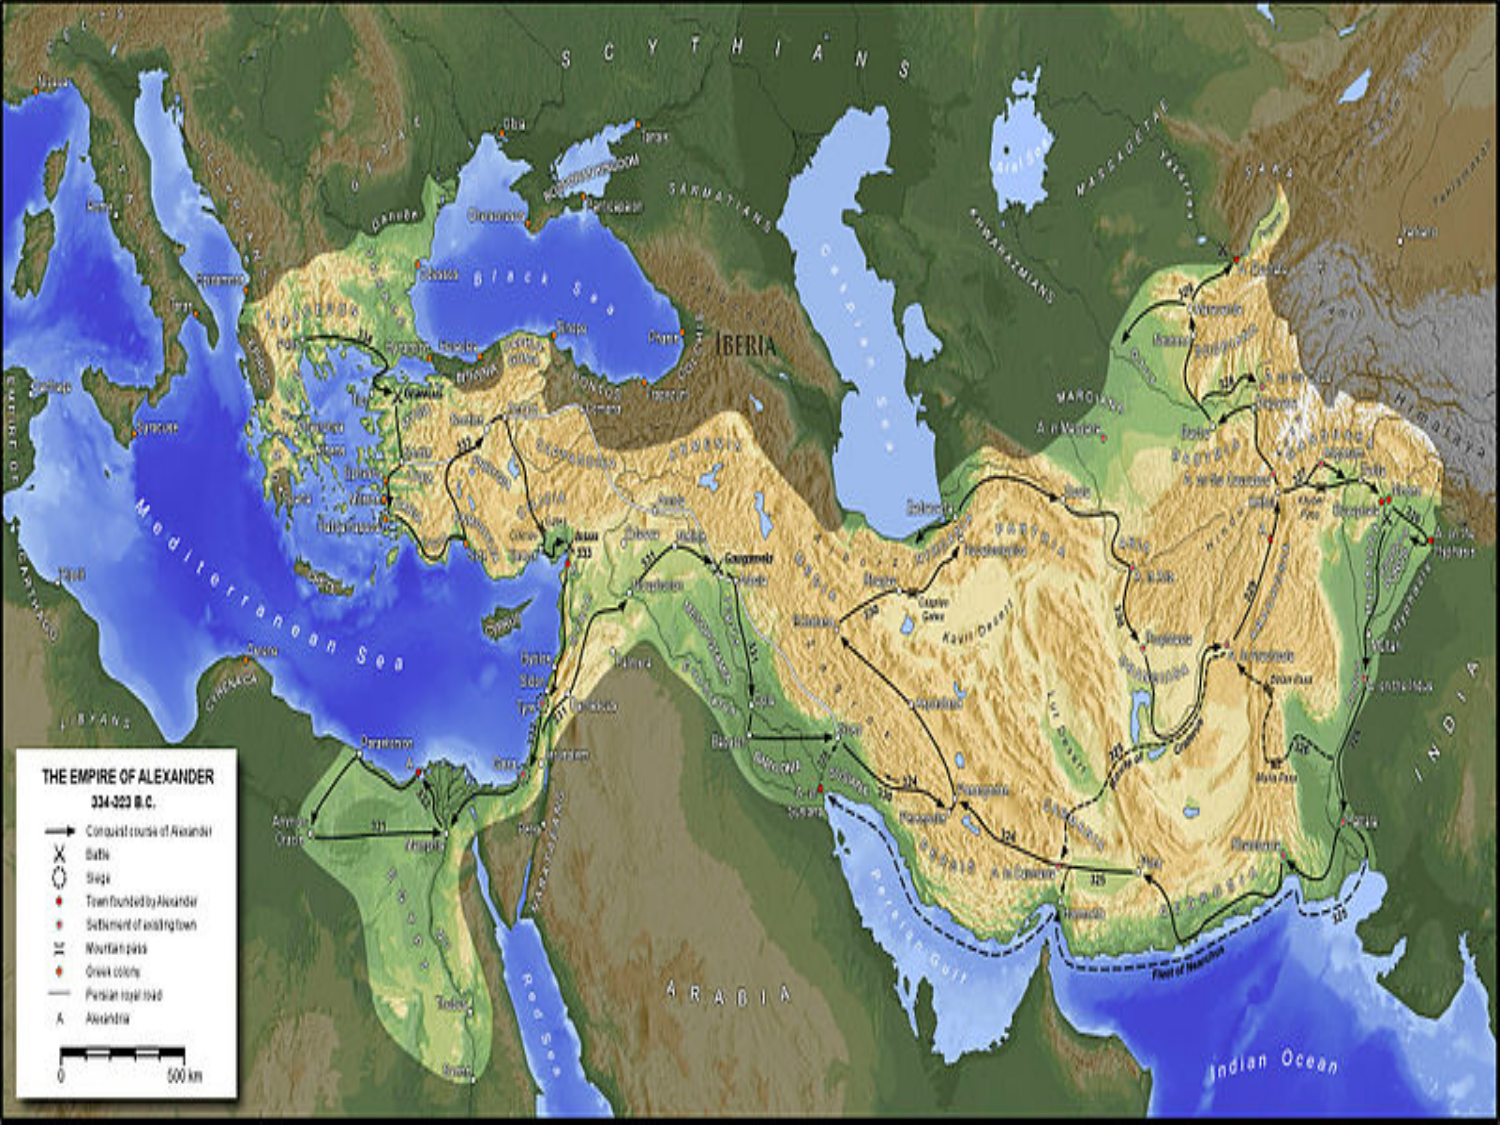

# Razpad svetovne države
v desetletju osvojil vse ozemlje Velikega kralja in ga razširil
postavil je več kot 70 mest
ni pa utegnil vzpostaviti močne uprave
postavil več kot 70 mest
ni določil naslednika